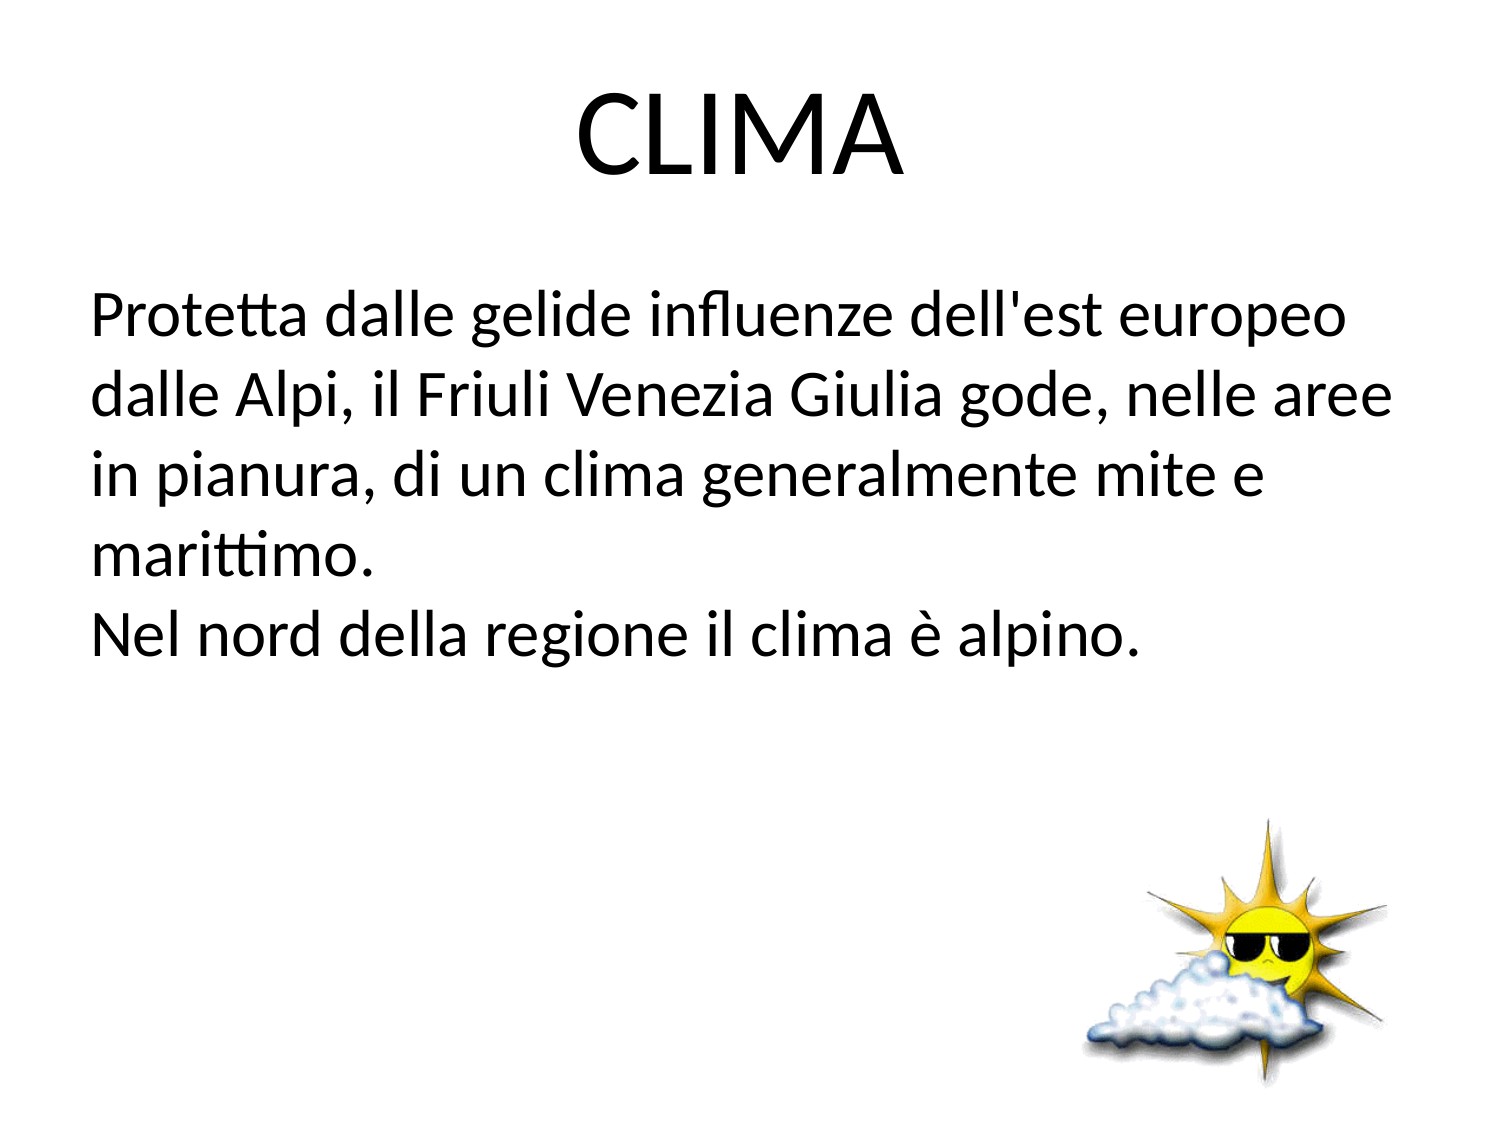

# CLIMA
Protetta dalle gelide influenze dell'est europeo dalle Alpi, il Friuli Venezia Giulia gode, nelle aree in pianura, di un clima generalmente mite e marittimo.
Nel nord della regione il clima è alpino.